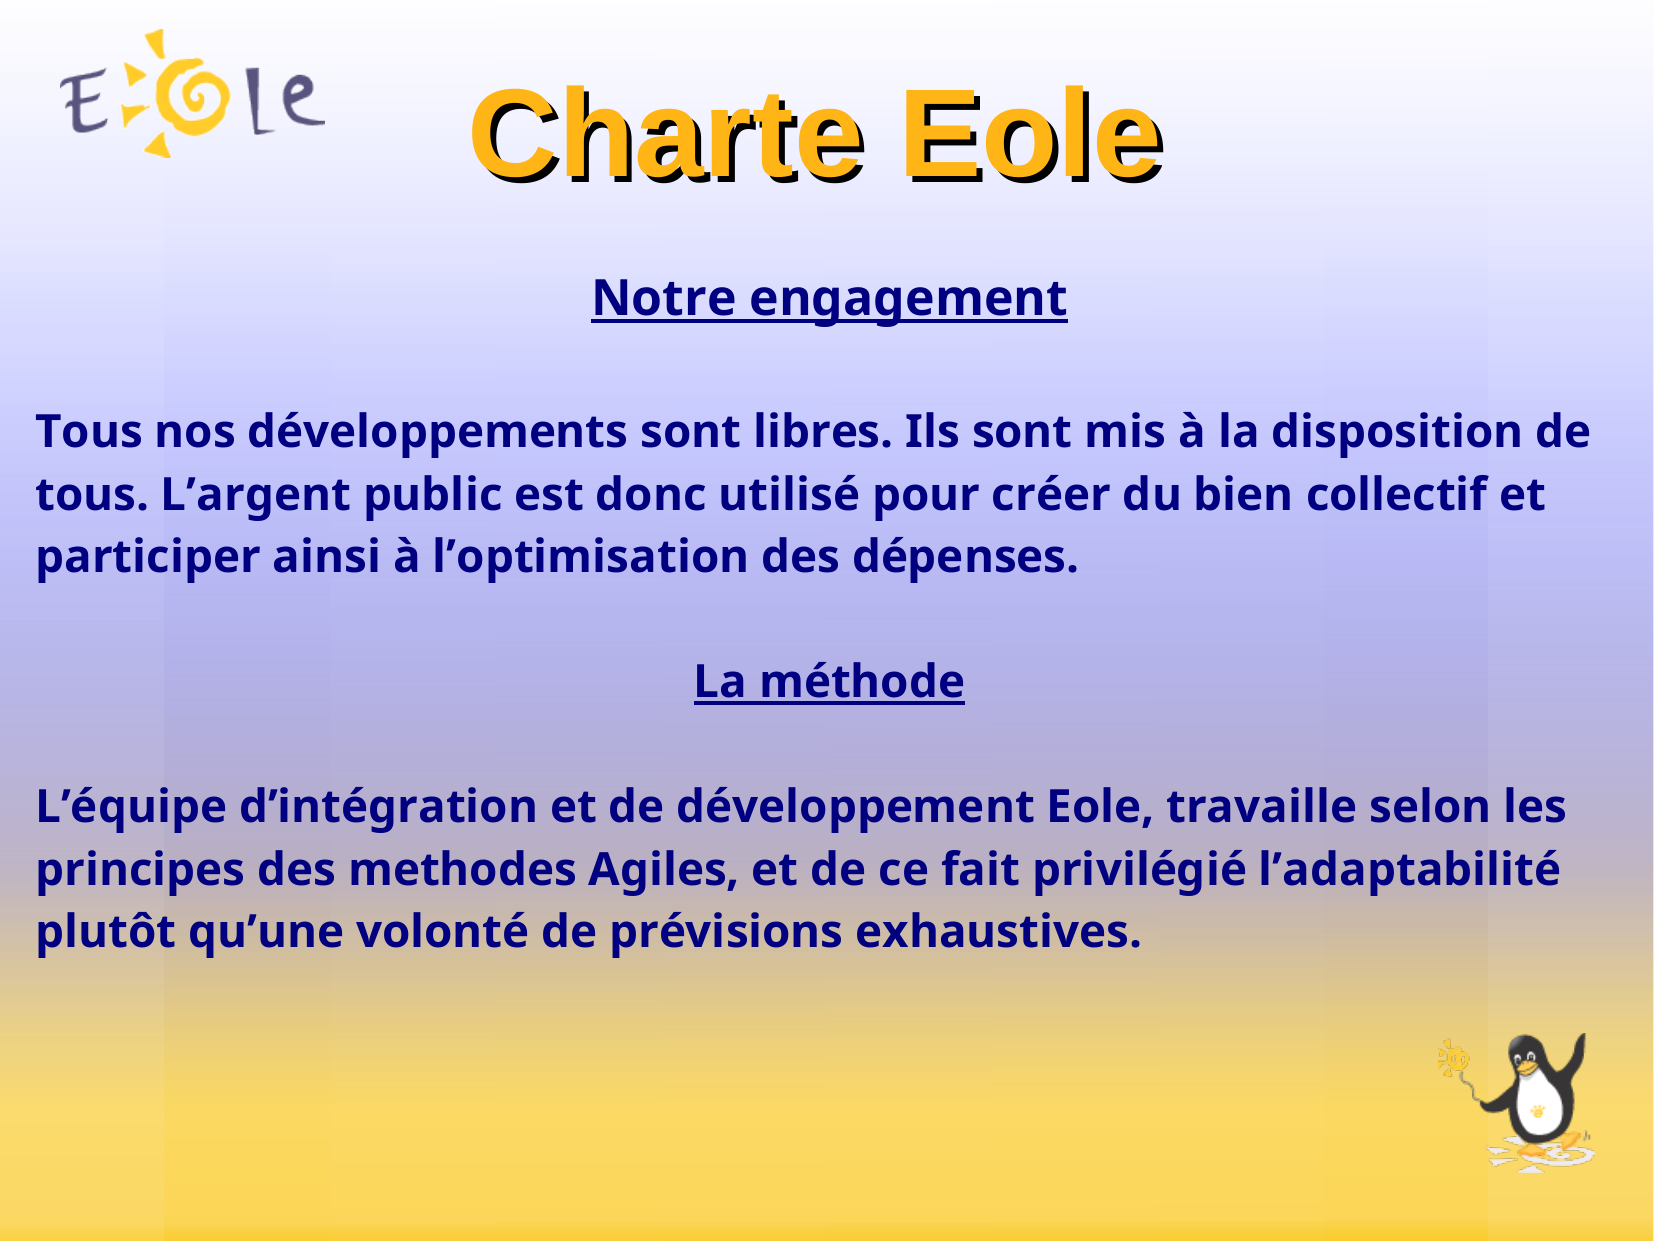

# Charte Eole
Notre engagement
Tous nos développements sont libres. Ils sont mis à la disposition de tous. L’argent public est donc utilisé pour créer du bien collectif et participer ainsi à l’optimisation des dépenses.
La méthode
L’équipe d’intégration et de développement Eole, travaille selon les principes des methodes Agiles, et de ce fait privilégié l’adaptabilité plutôt qu’une volonté de prévisions exhaustives.